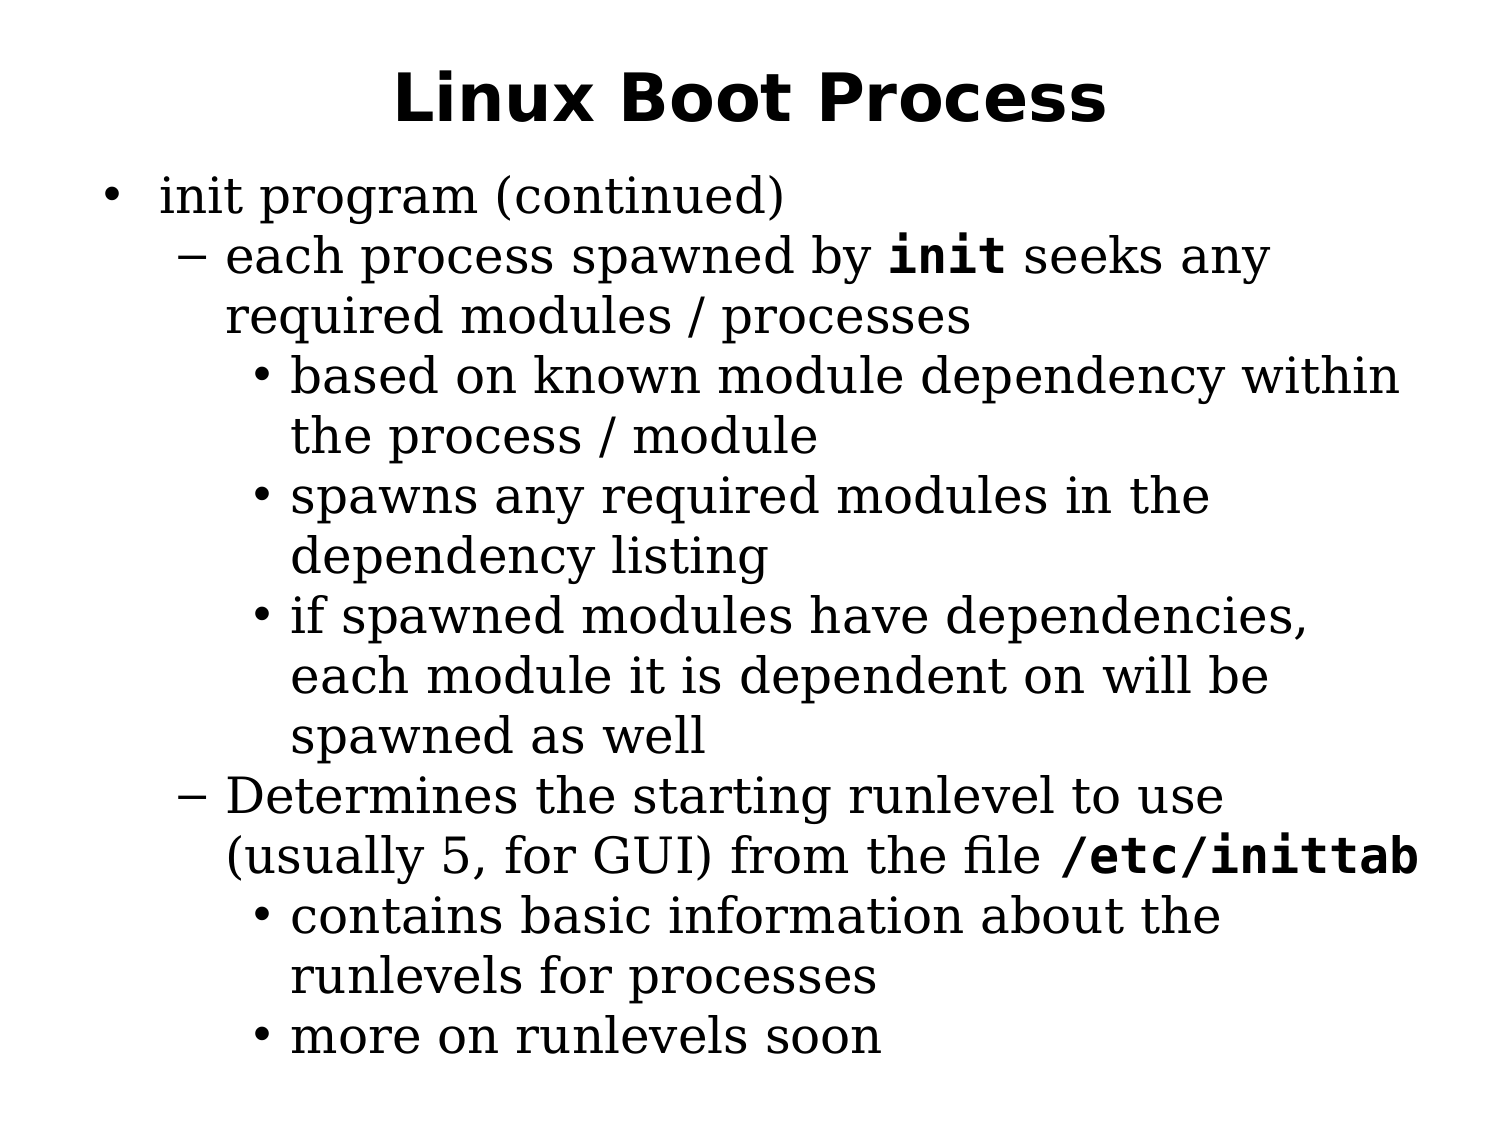

# Linux Boot Process
init program (continued)
each process spawned by init seeks any required modules / processes
based on known module dependency within the process / module
spawns any required modules in the dependency listing
if spawned modules have dependencies, each module it is dependent on will be spawned as well
Determines the starting runlevel to use (usually 5, for GUI) from the file /etc/inittab
contains basic information about the runlevels for processes
more on runlevels soon